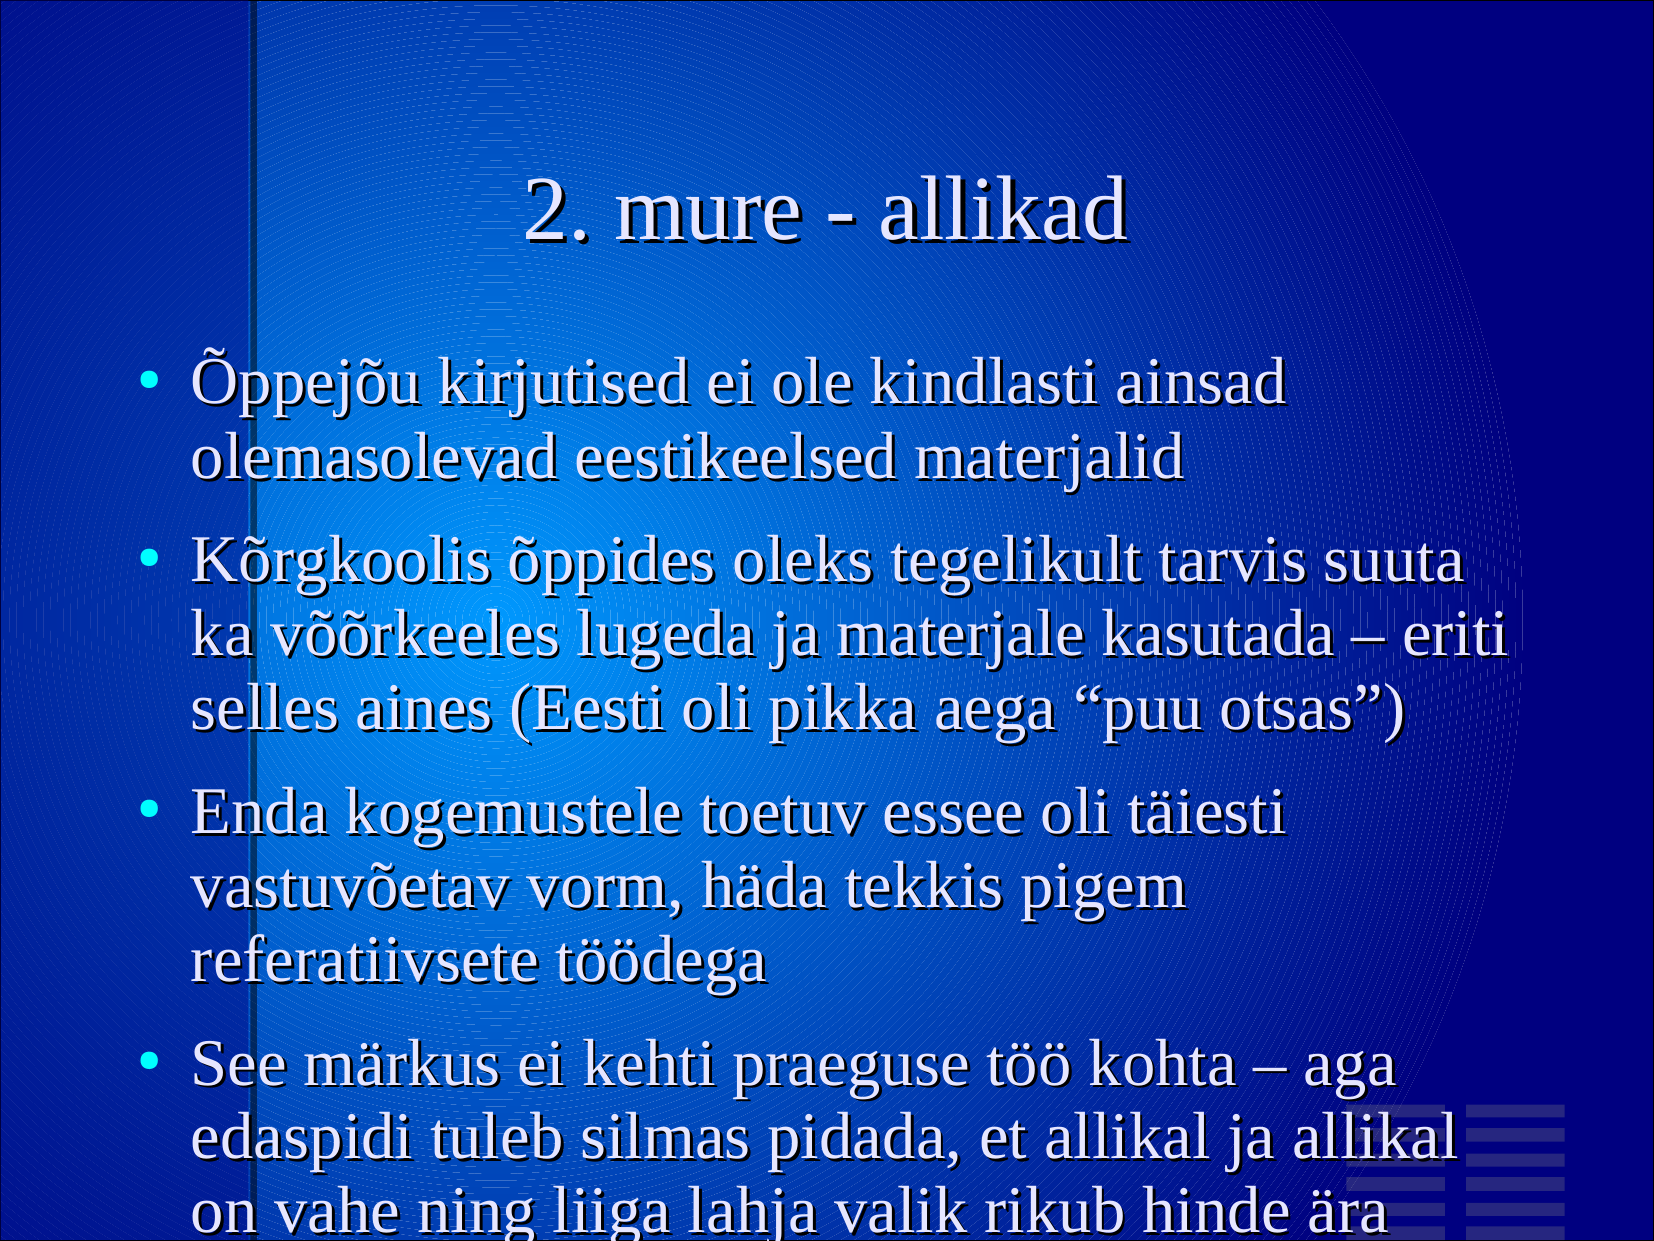

# 2. mure - allikad
Õppejõu kirjutised ei ole kindlasti ainsad olemasolevad eestikeelsed materjalid
Kõrgkoolis õppides oleks tegelikult tarvis suuta ka võõrkeeles lugeda ja materjale kasutada – eriti selles aines (Eesti oli pikka aega “puu otsas”)
Enda kogemustele toetuv essee oli täiesti vastuvõetav vorm, häda tekkis pigem referatiivsete töödega
See märkus ei kehti praeguse töö kohta – aga edaspidi tuleb silmas pidada, et allikal ja allikal on vahe ning liiga lahja valik rikub hinde ära